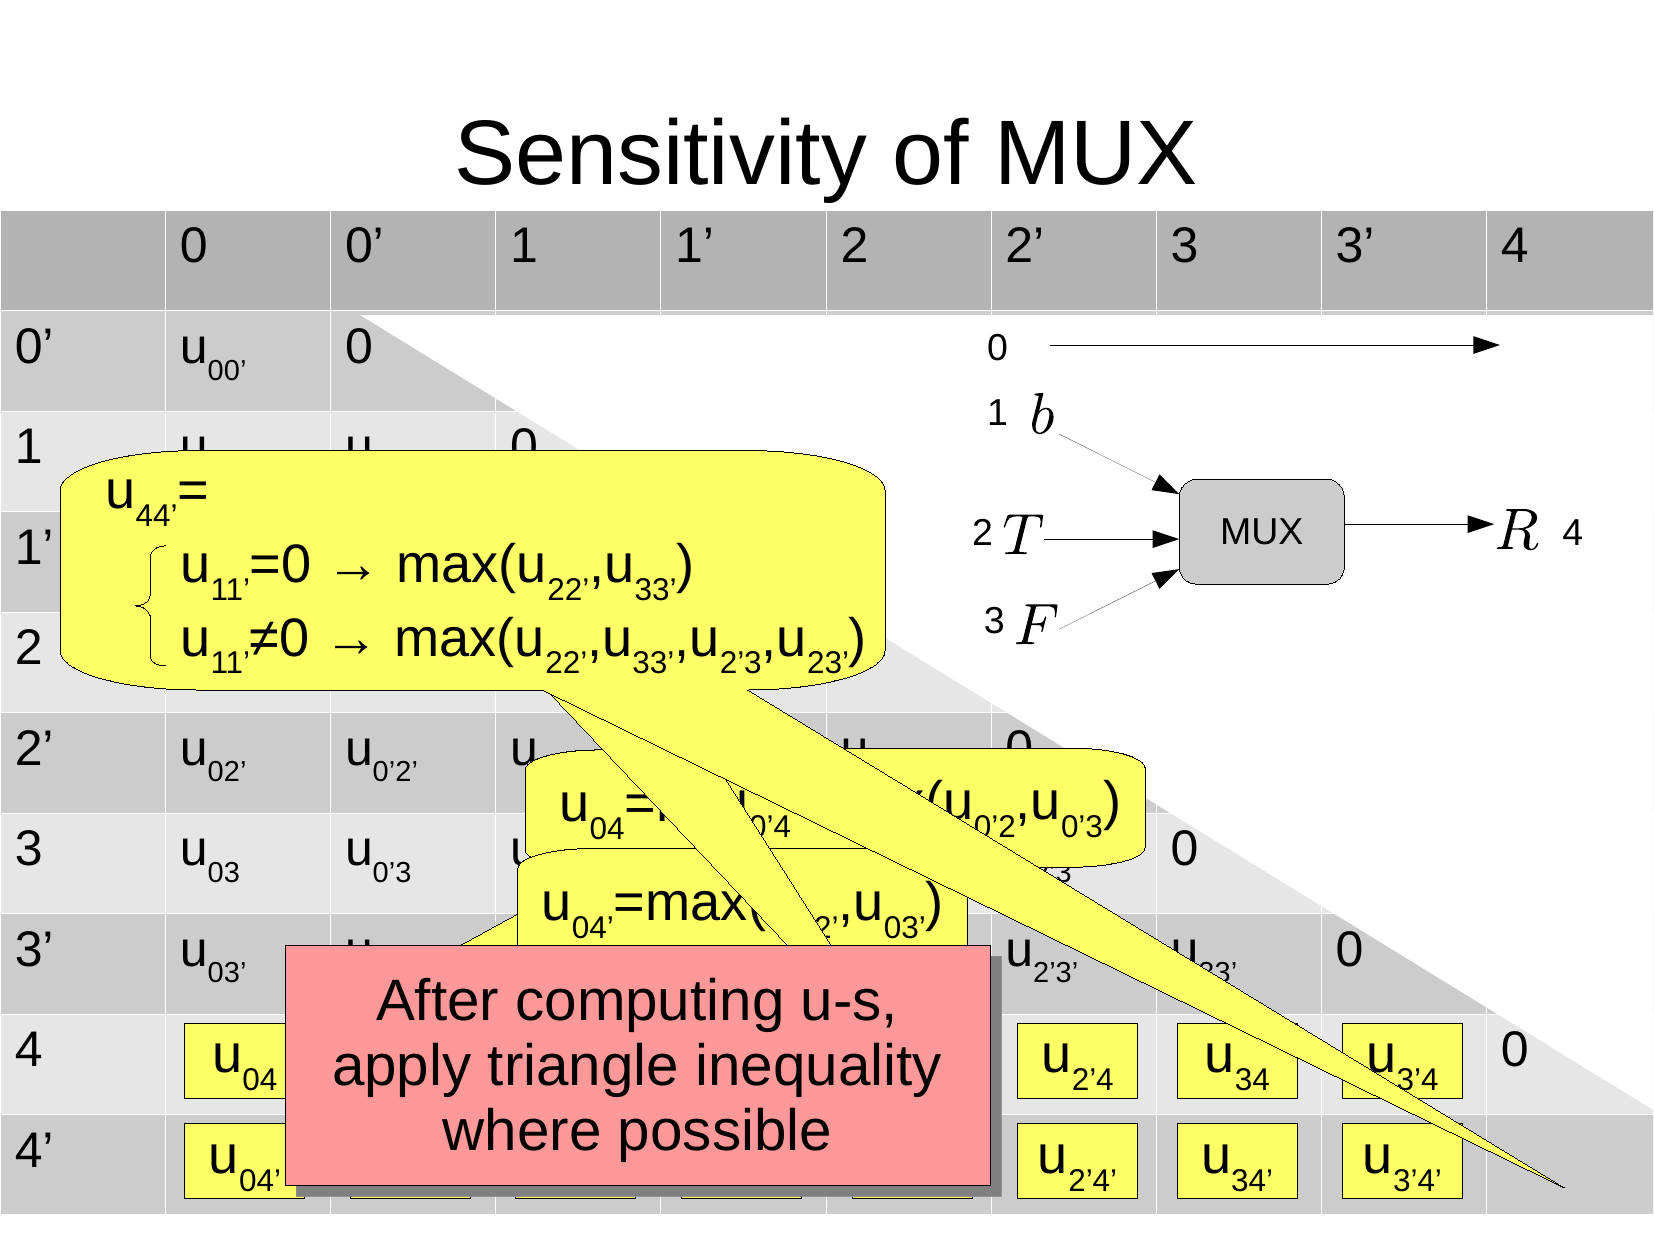

# Sensitivity of MUX
| | 0 | 0’ | 1 | 1’ | 2 | 2’ | 3 | 3’ | 4 |
| --- | --- | --- | --- | --- | --- | --- | --- | --- | --- |
| 0’ | u00’ | 0 | | | | | | | |
| 1 | u01 | u0’1 | 0 | | | | | | |
| 1’ | u01’ | u0’1’ | u11’ | 0 | | | | | |
| 2 | u02 | u0’2 | u12 | u1’2 | 0 | | | | |
| 2’ | u02’ | u0’2’ | u12’ | u1’2’ | u22’ | 0 | | | |
| 3 | u03 | u0’3 | u13 | u1’3 | u23 | u2’3 | 0 | | |
| 3’ | u03’ | u0’3’ | u13’ | u1’3’ | u23’ | u2’3’ | u33’ | 0 | |
| 4 | | | | | | | | | 0 |
| 4’ | | | | | | | | | |
0
1
u44’=
 u11’=0 → max(u22’,u33’)
 u11’≠0 → max(u22’,u33’,u2’3,u23’)
MUX
2
4
u24=max(u22,u23) = u23
3
u0’4=max(u0’2,u0’3)
u04=max(u02,u03)
u04’=max(u02’,u03’)
After computing u-s,
apply triangle inequality
where possible
u04
u0’4
u14
u1’4
u24
u2’4
u34
u3’4
u04’
u0’4’
u14’
u1’4’
u24’
u2’4’
u34’
u3’4’